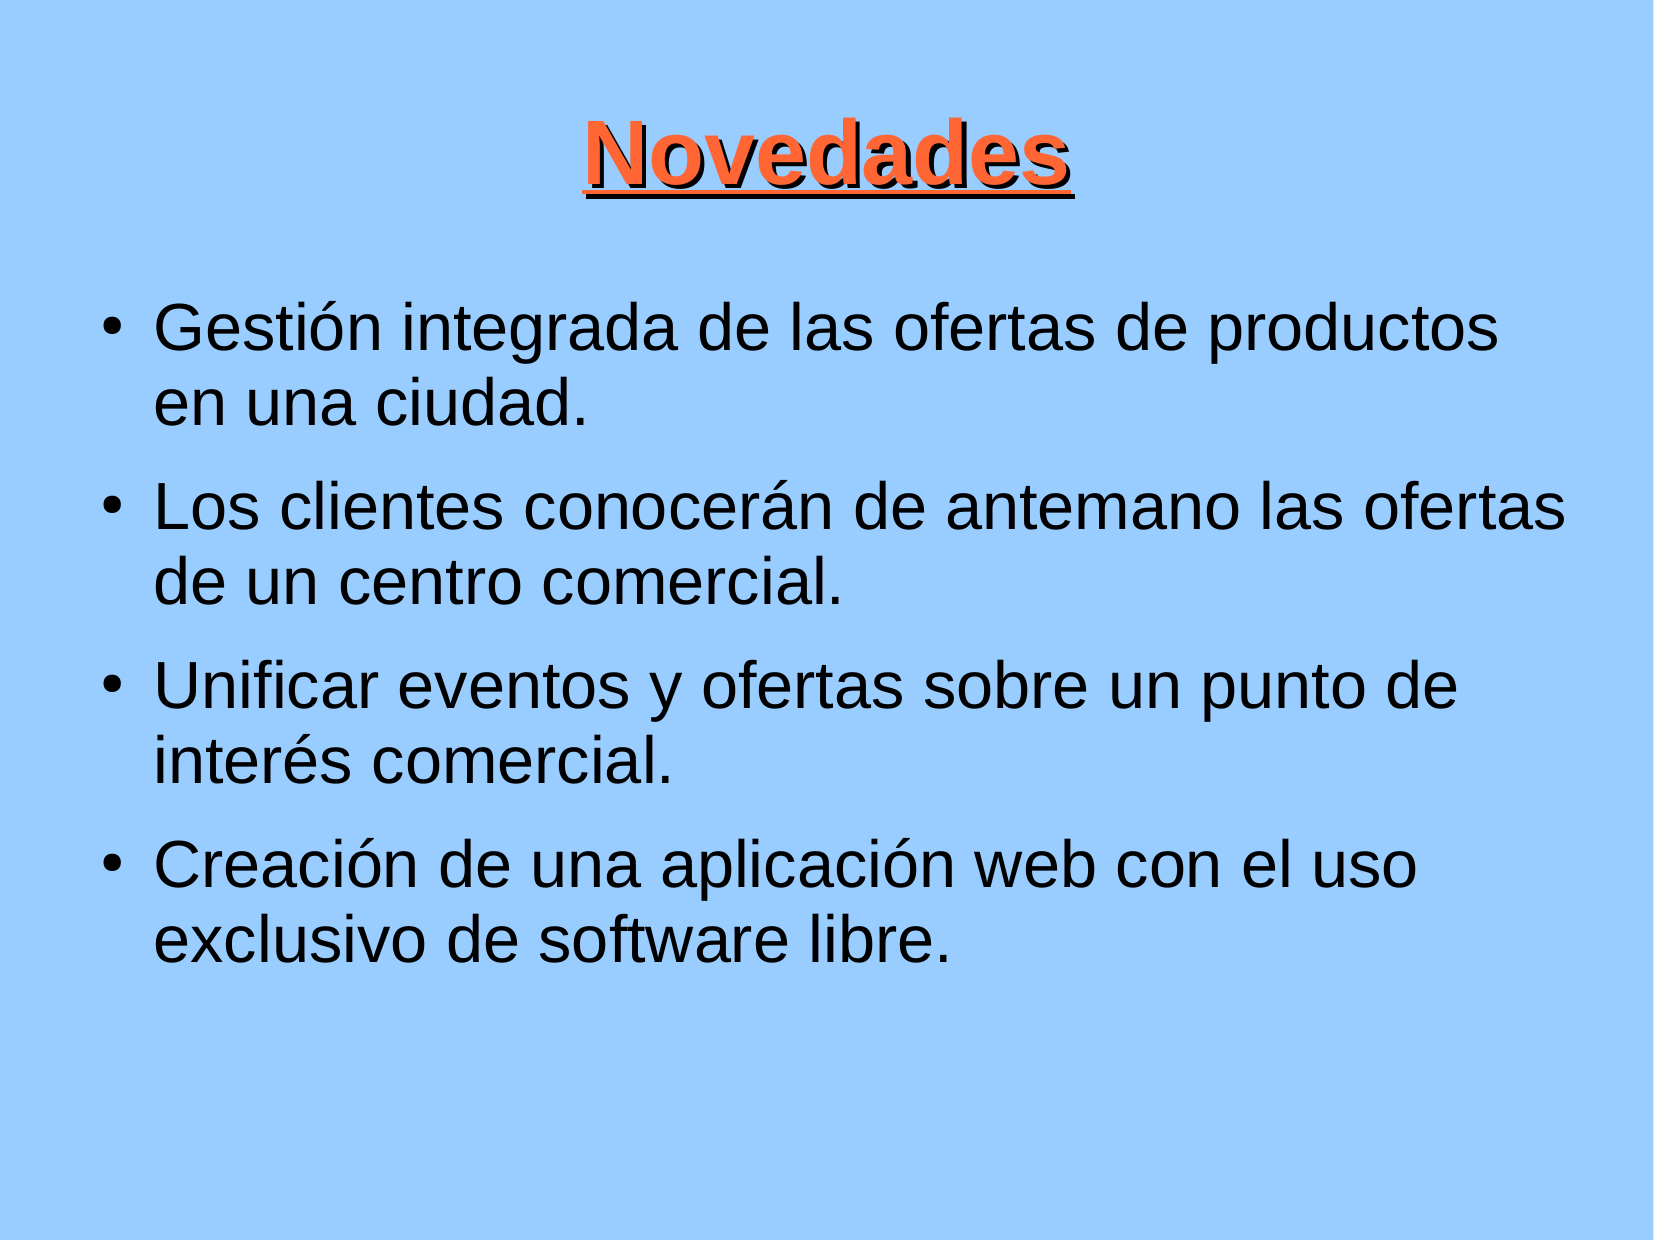

Novedades
# Gestión integrada de las ofertas de productos en una ciudad.
Los clientes conocerán de antemano las ofertas de un centro comercial.
Unificar eventos y ofertas sobre un punto de interés comercial.
Creación de una aplicación web con el uso exclusivo de software libre.